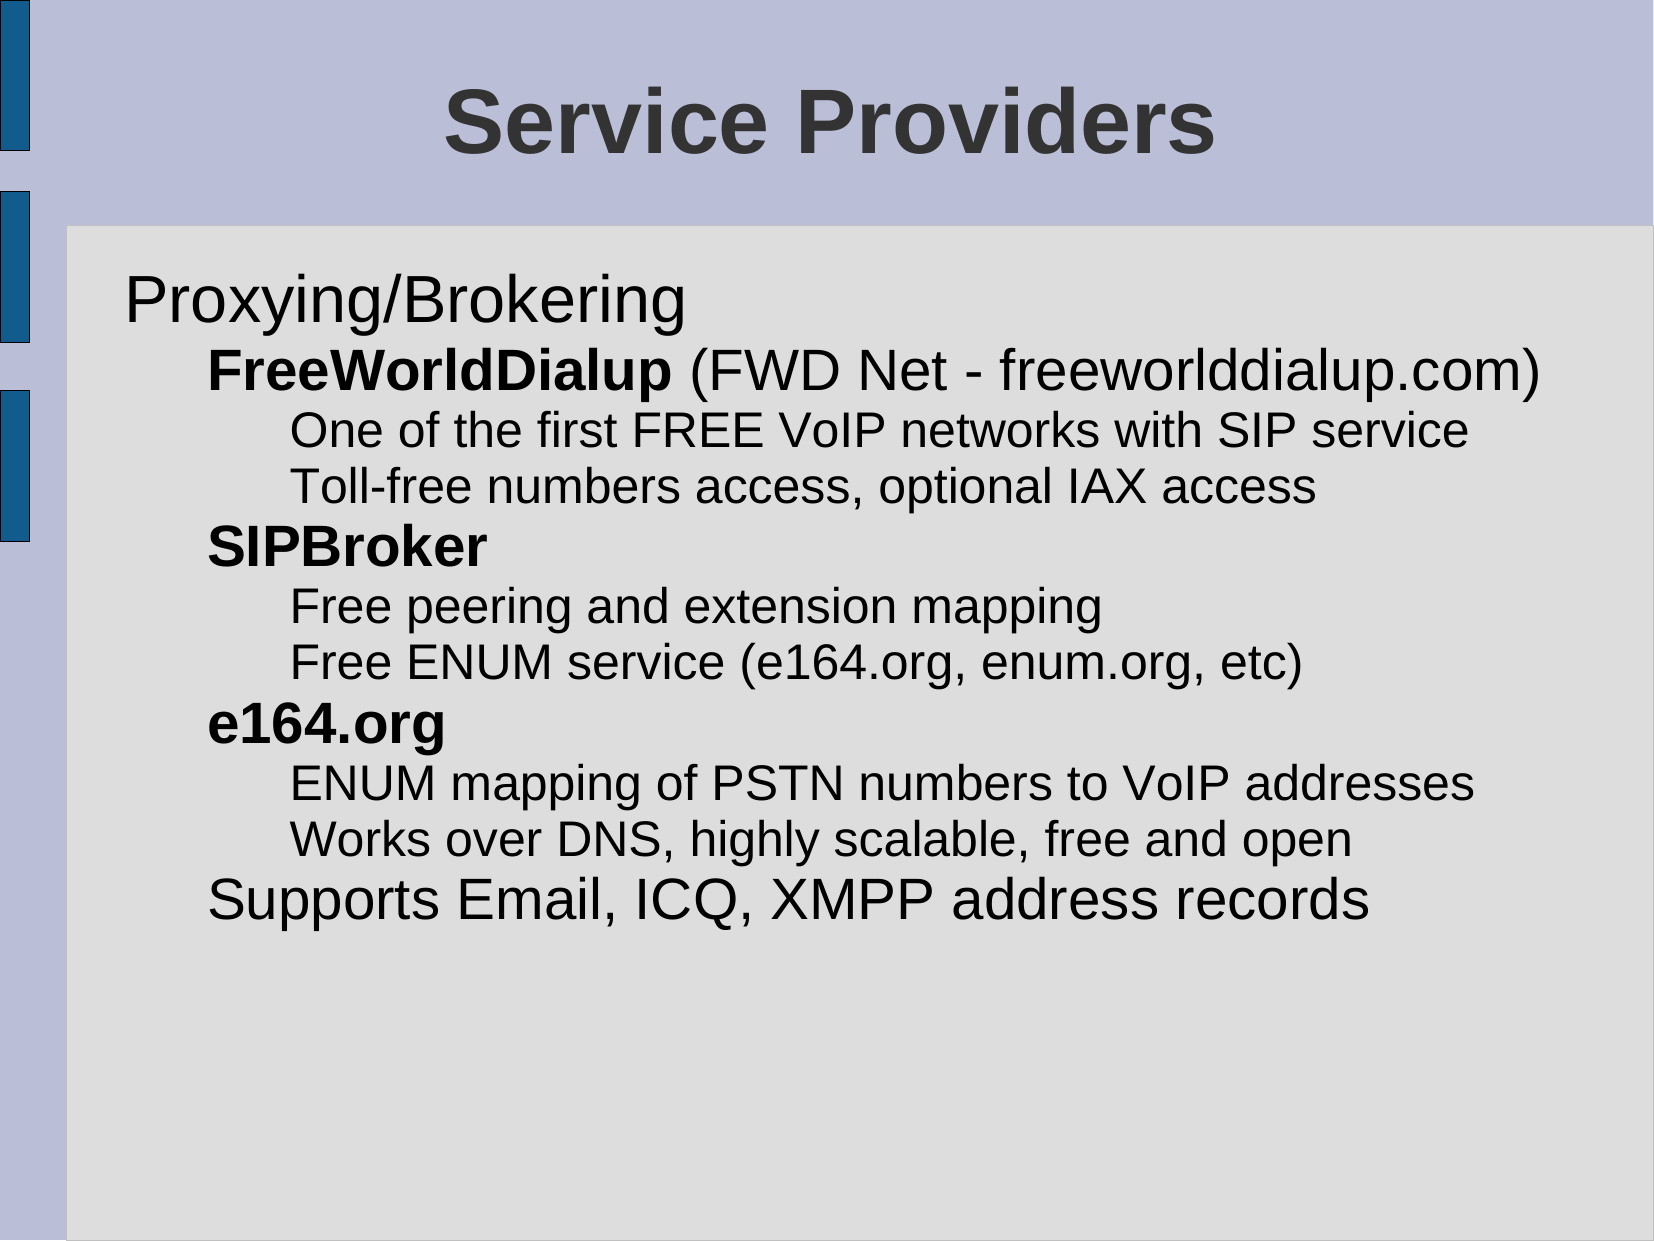

# Service Providers
Proxying/Brokering
FreeWorldDialup (FWD Net - freeworlddialup.com)
One of the first FREE VoIP networks with SIP service
Toll-free numbers access, optional IAX access
SIPBroker
Free peering and extension mapping
Free ENUM service (e164.org, enum.org, etc)
e164.org
ENUM mapping of PSTN numbers to VoIP addresses
Works over DNS, highly scalable, free and open
Supports Email, ICQ, XMPP address records